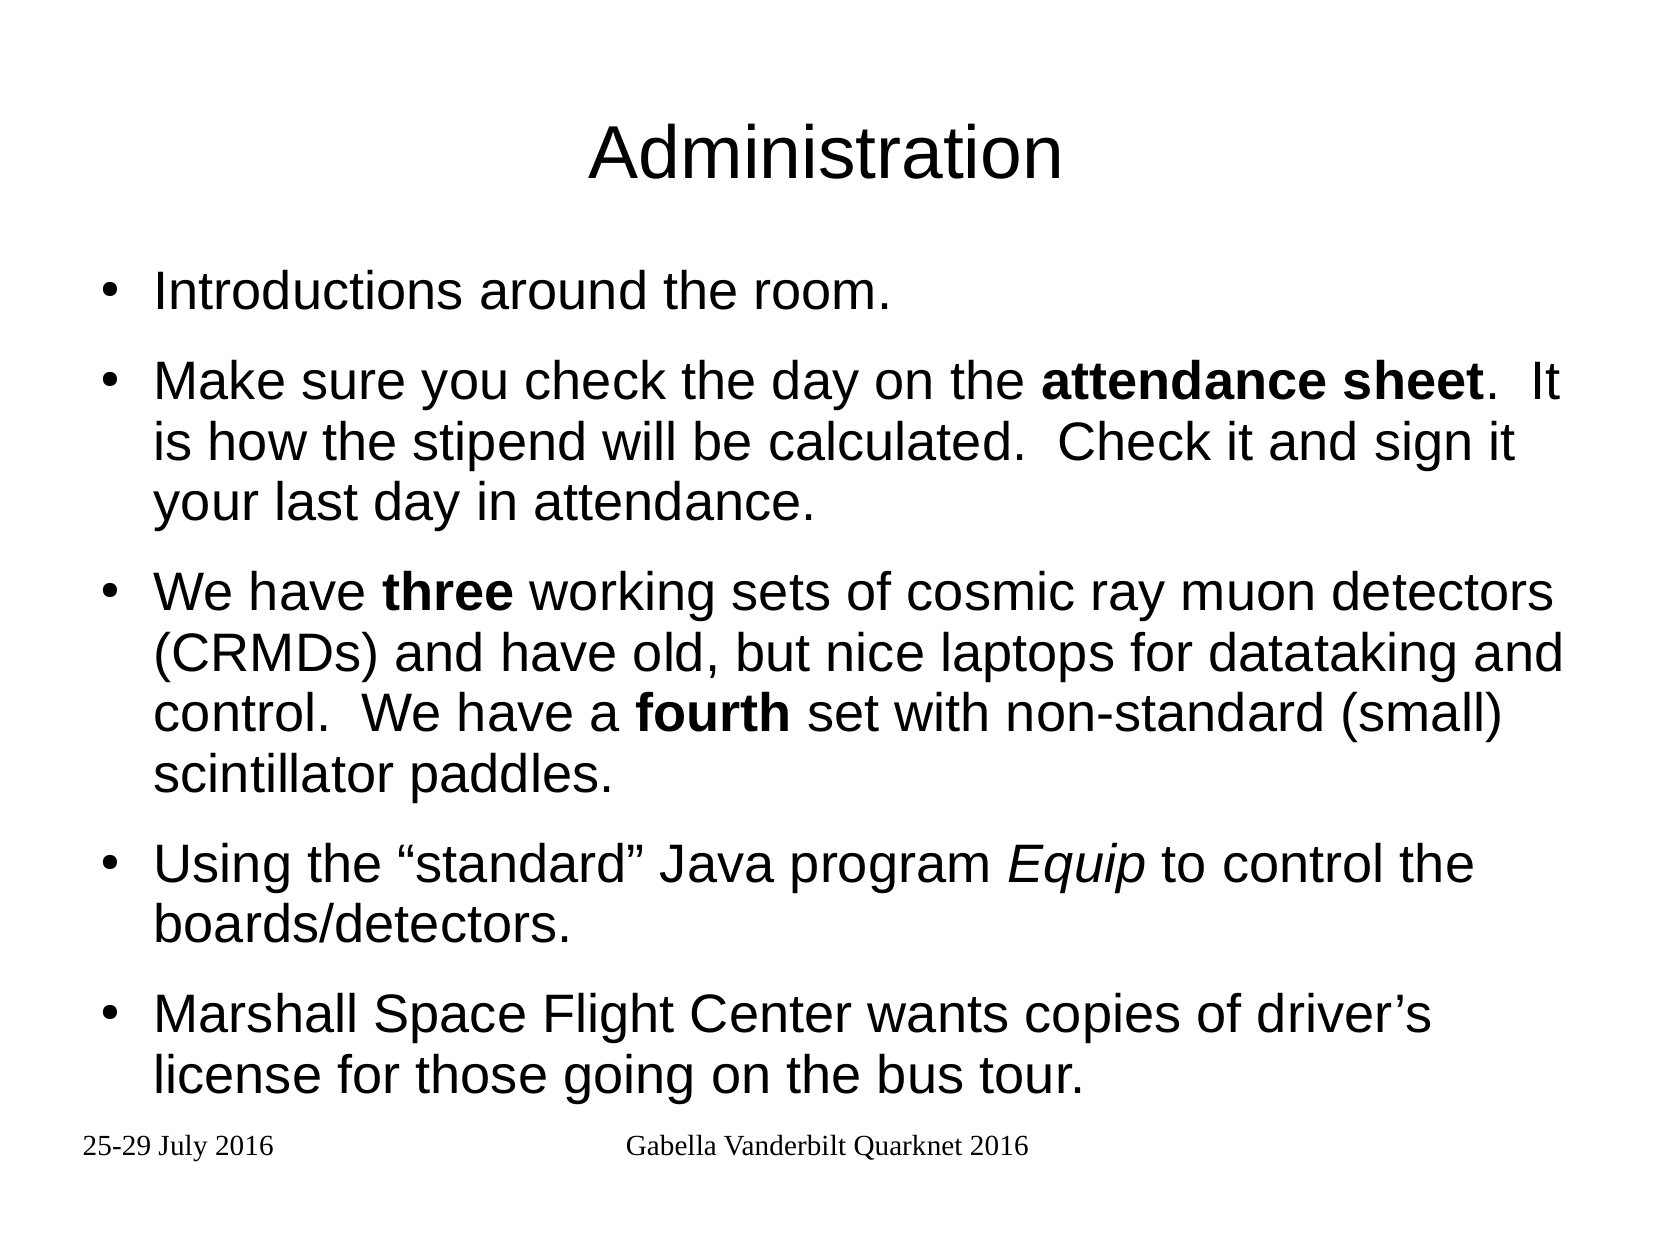

# Administration
Introductions around the room.
Make sure you check the day on the attendance sheet. It is how the stipend will be calculated. Check it and sign it your last day in attendance.
We have three working sets of cosmic ray muon detectors (CRMDs) and have old, but nice laptops for datataking and control. We have a fourth set with non-standard (small) scintillator paddles.
Using the “standard” Java program Equip to control the boards/detectors.
Marshall Space Flight Center wants copies of driver’s license for those going on the bus tour.
25-29 July 2016
Gabella Vanderbilt Quarknet 2016